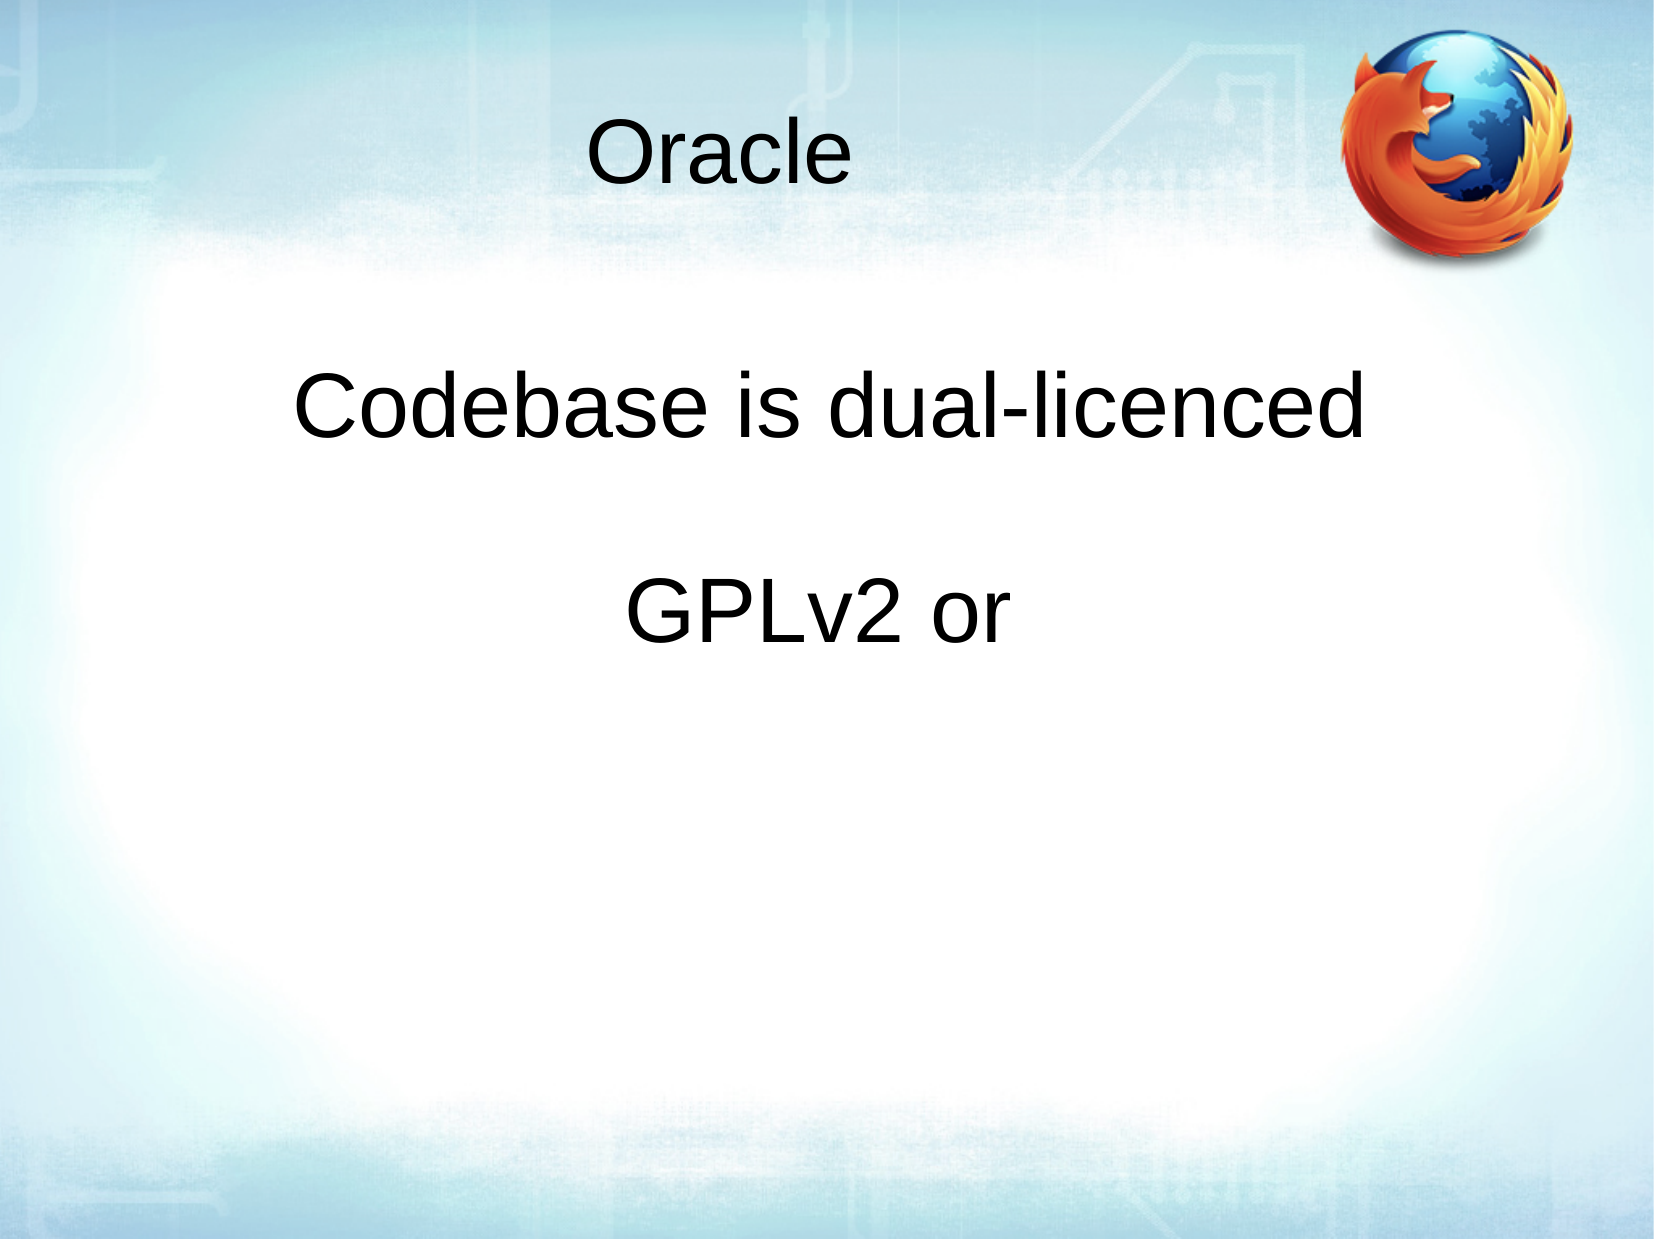

# Oracle
Codebase is dual-licenced
GPLv2 or